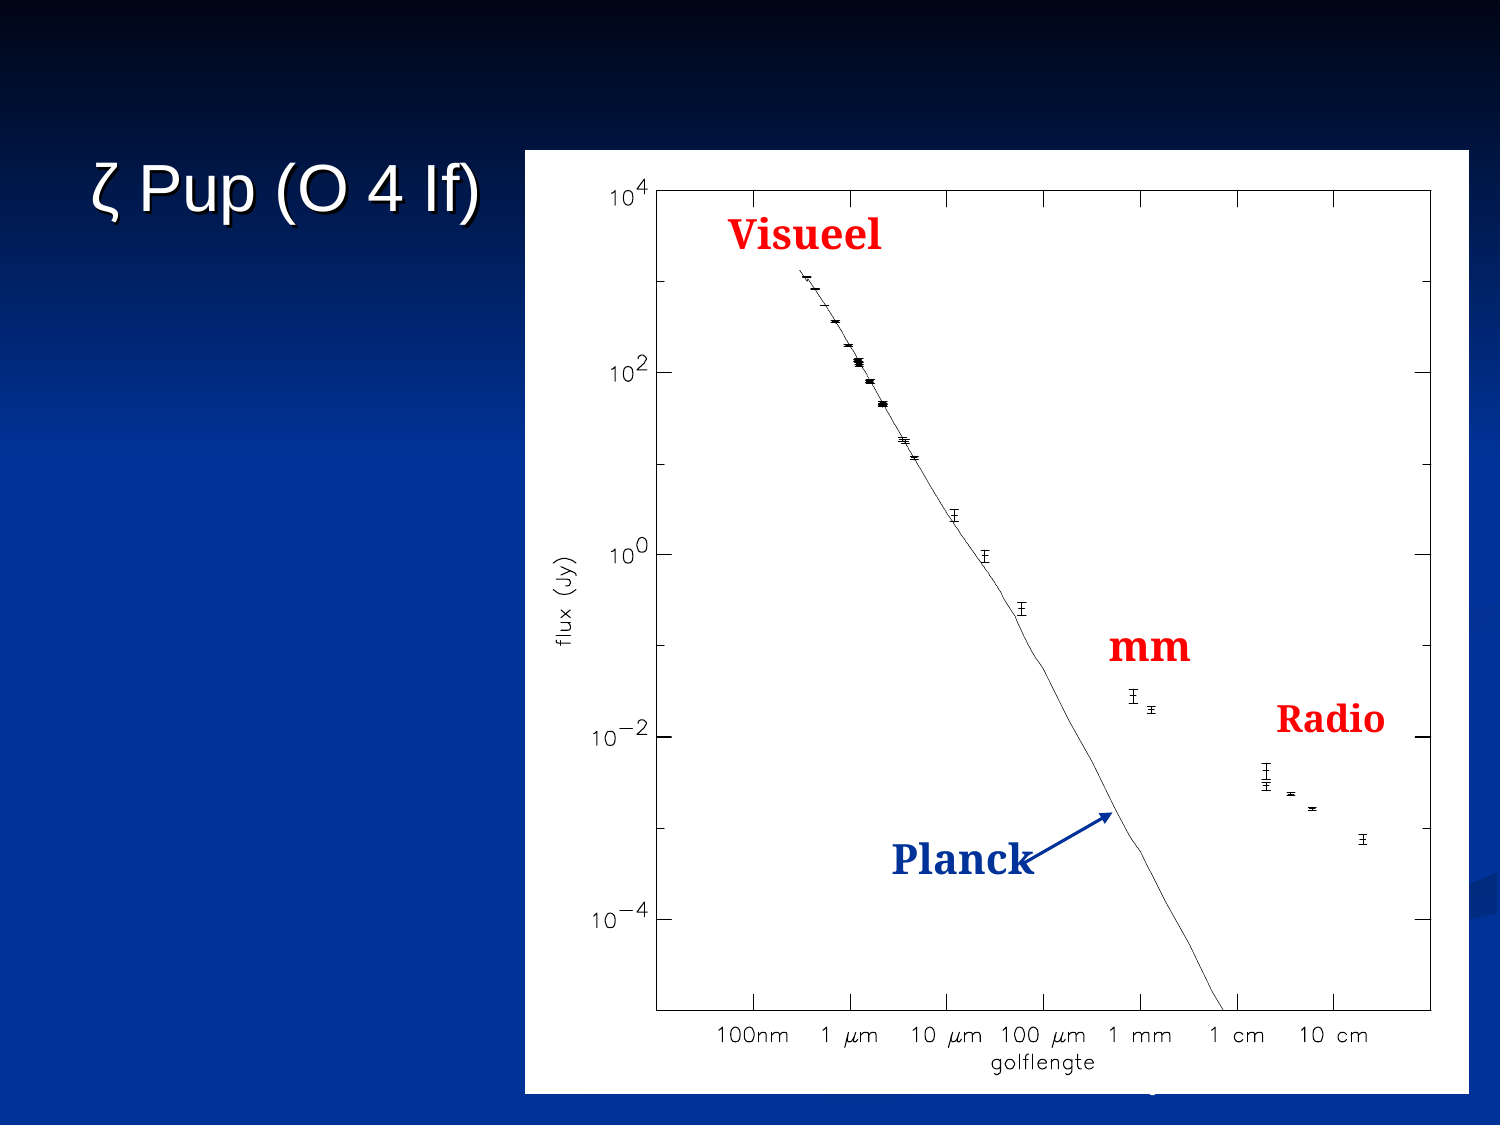

# ζ Pup (O 4 If)
Visueel
mm
Radio
Planck
Wega, 7 mei 2005